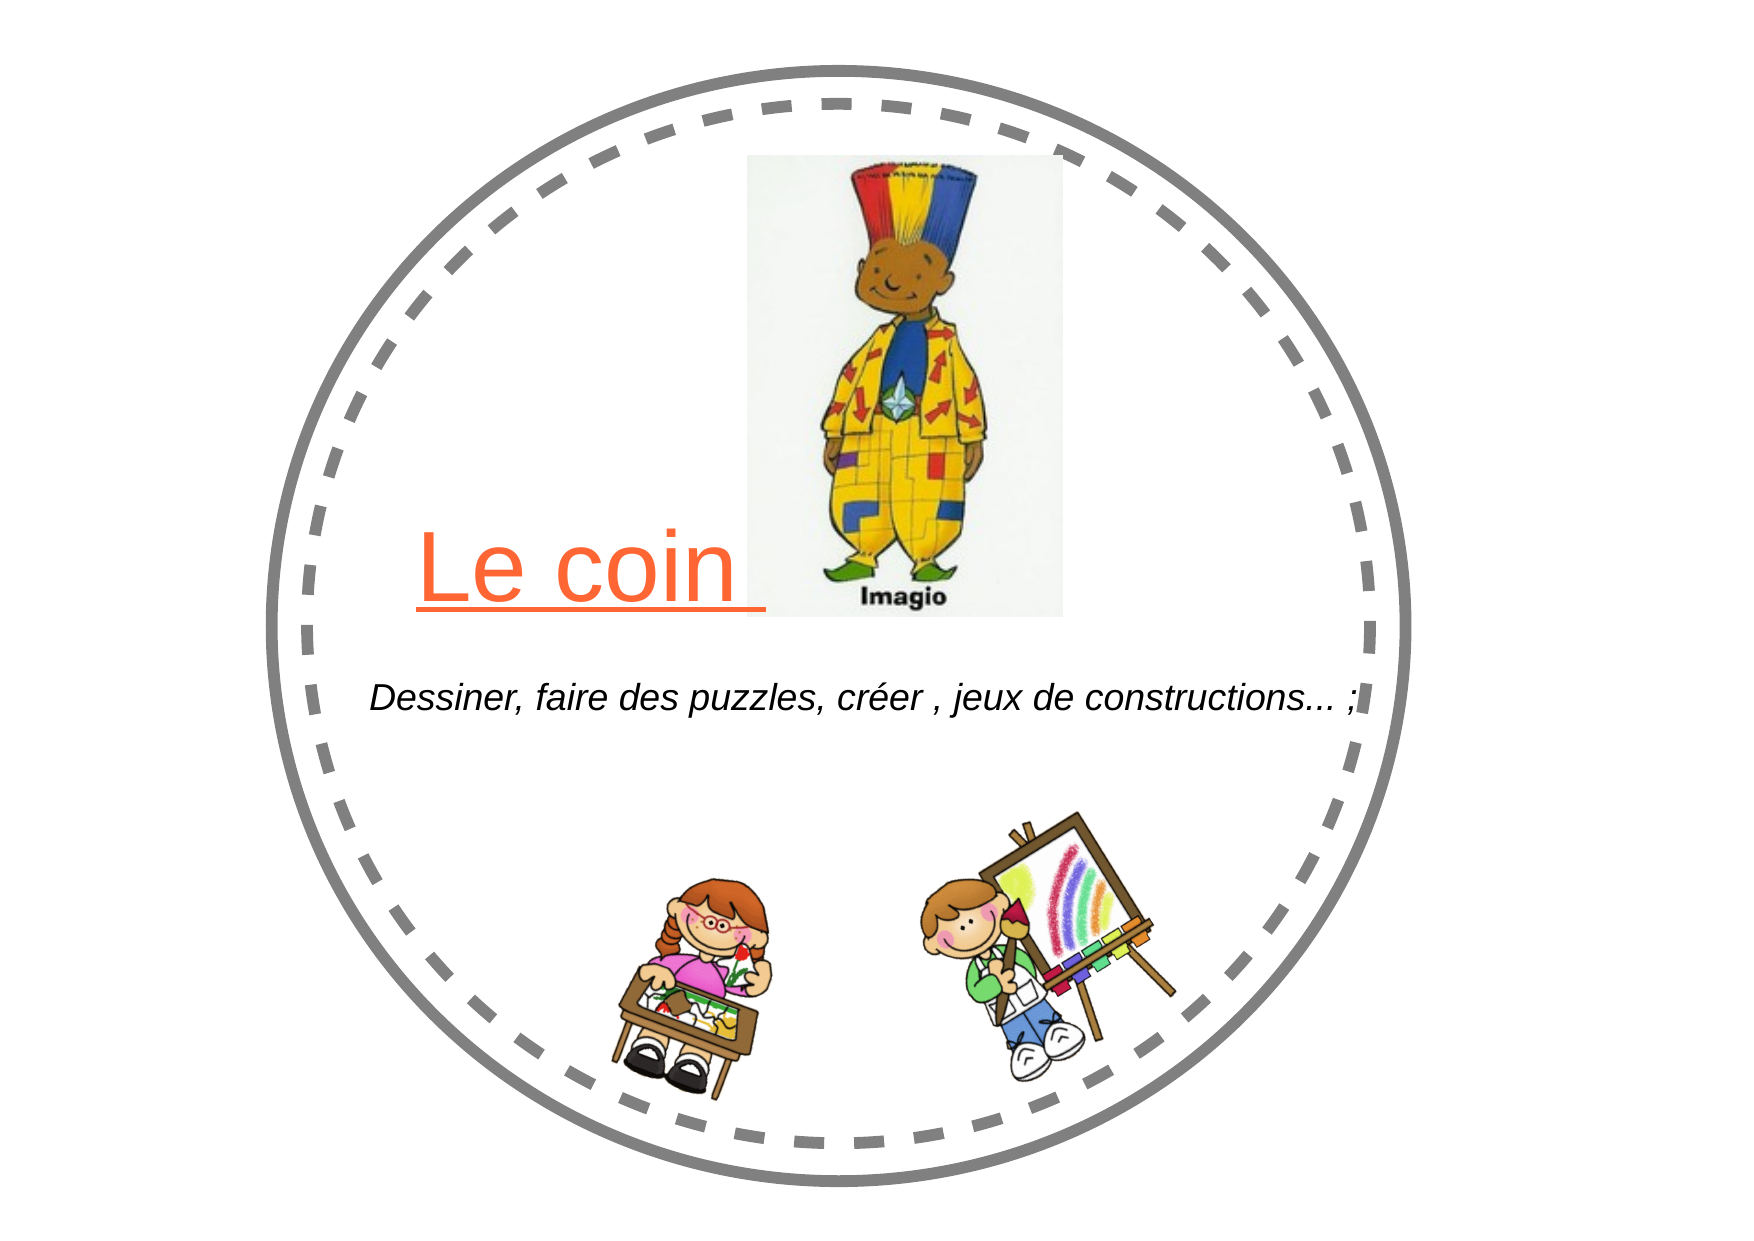

Le coin
Dessiner, faire des puzzles, créer , jeux de constructions... ;